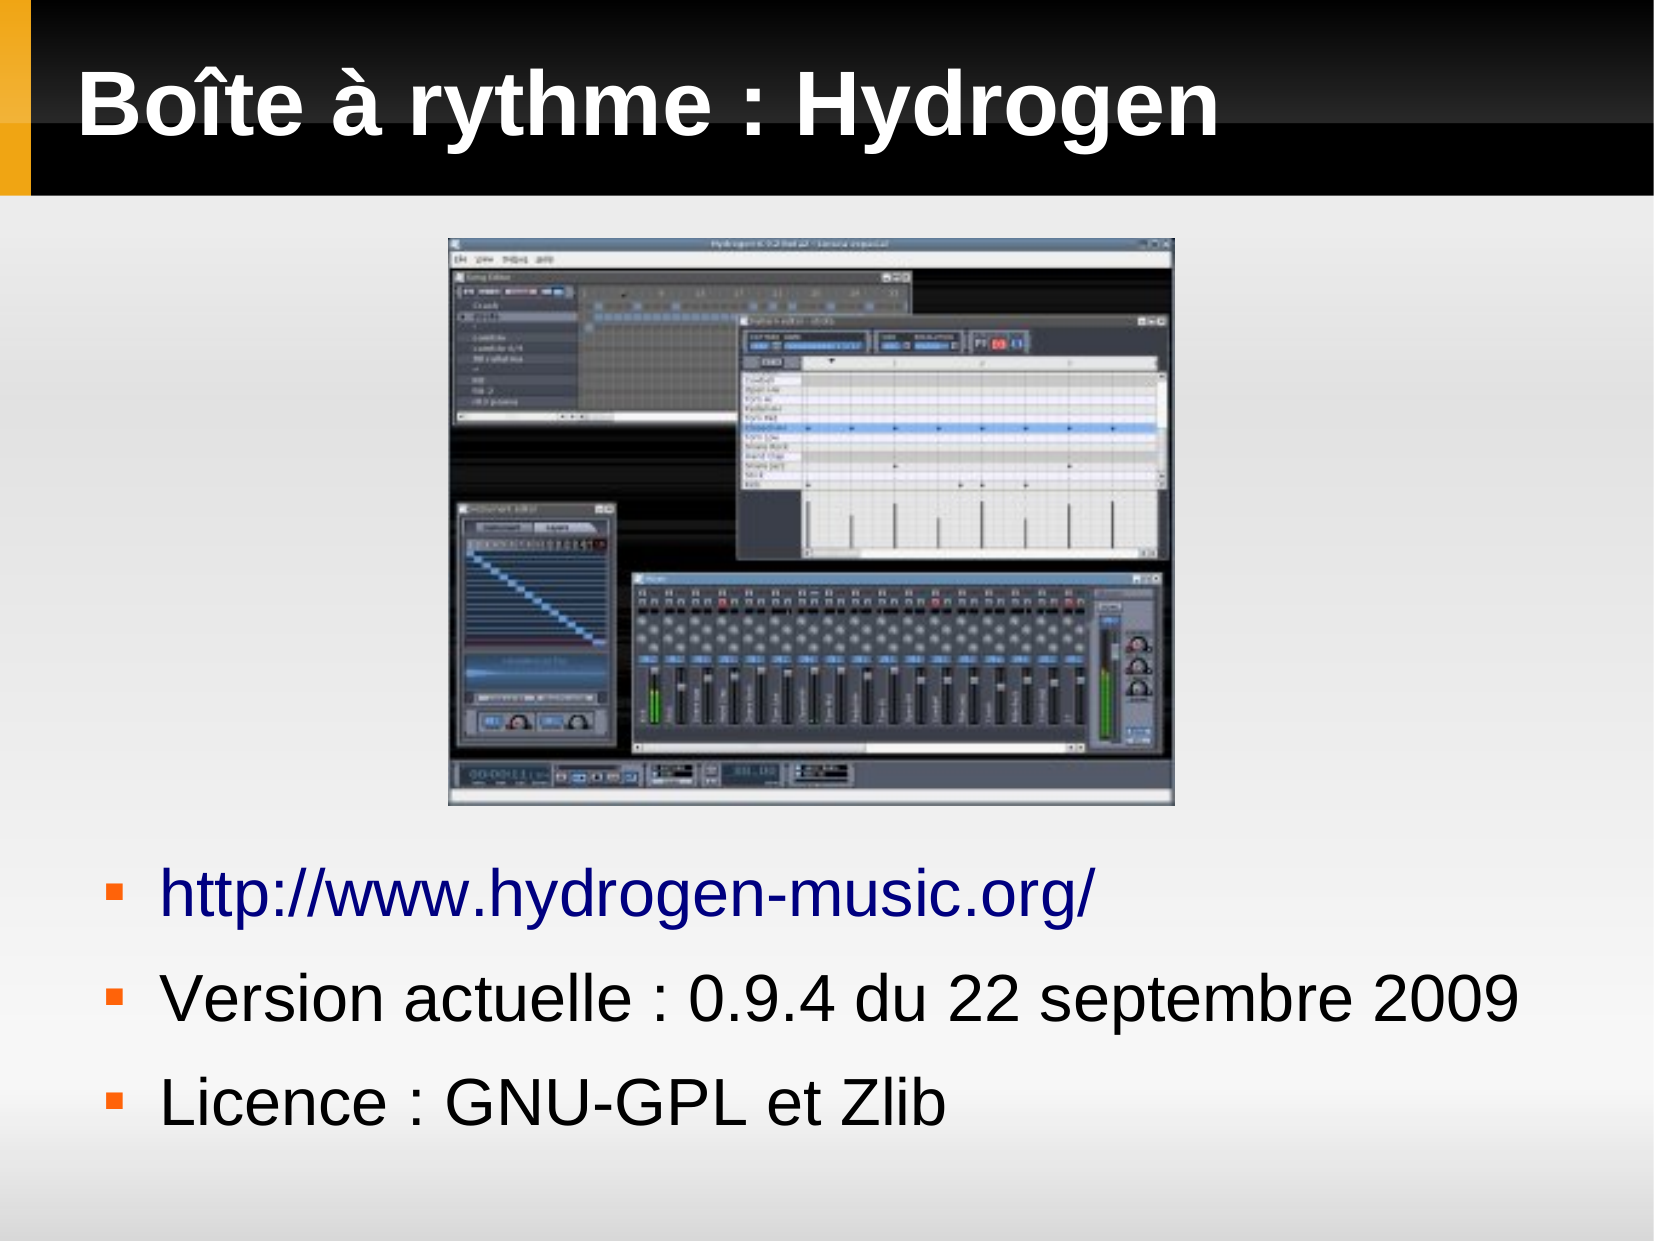

# Boîte à rythme : Hydrogen
http://www.hydrogen-music.org/
Version actuelle : 0.9.4 du 22 septembre 2009
Licence : GNU-GPL et Zlib